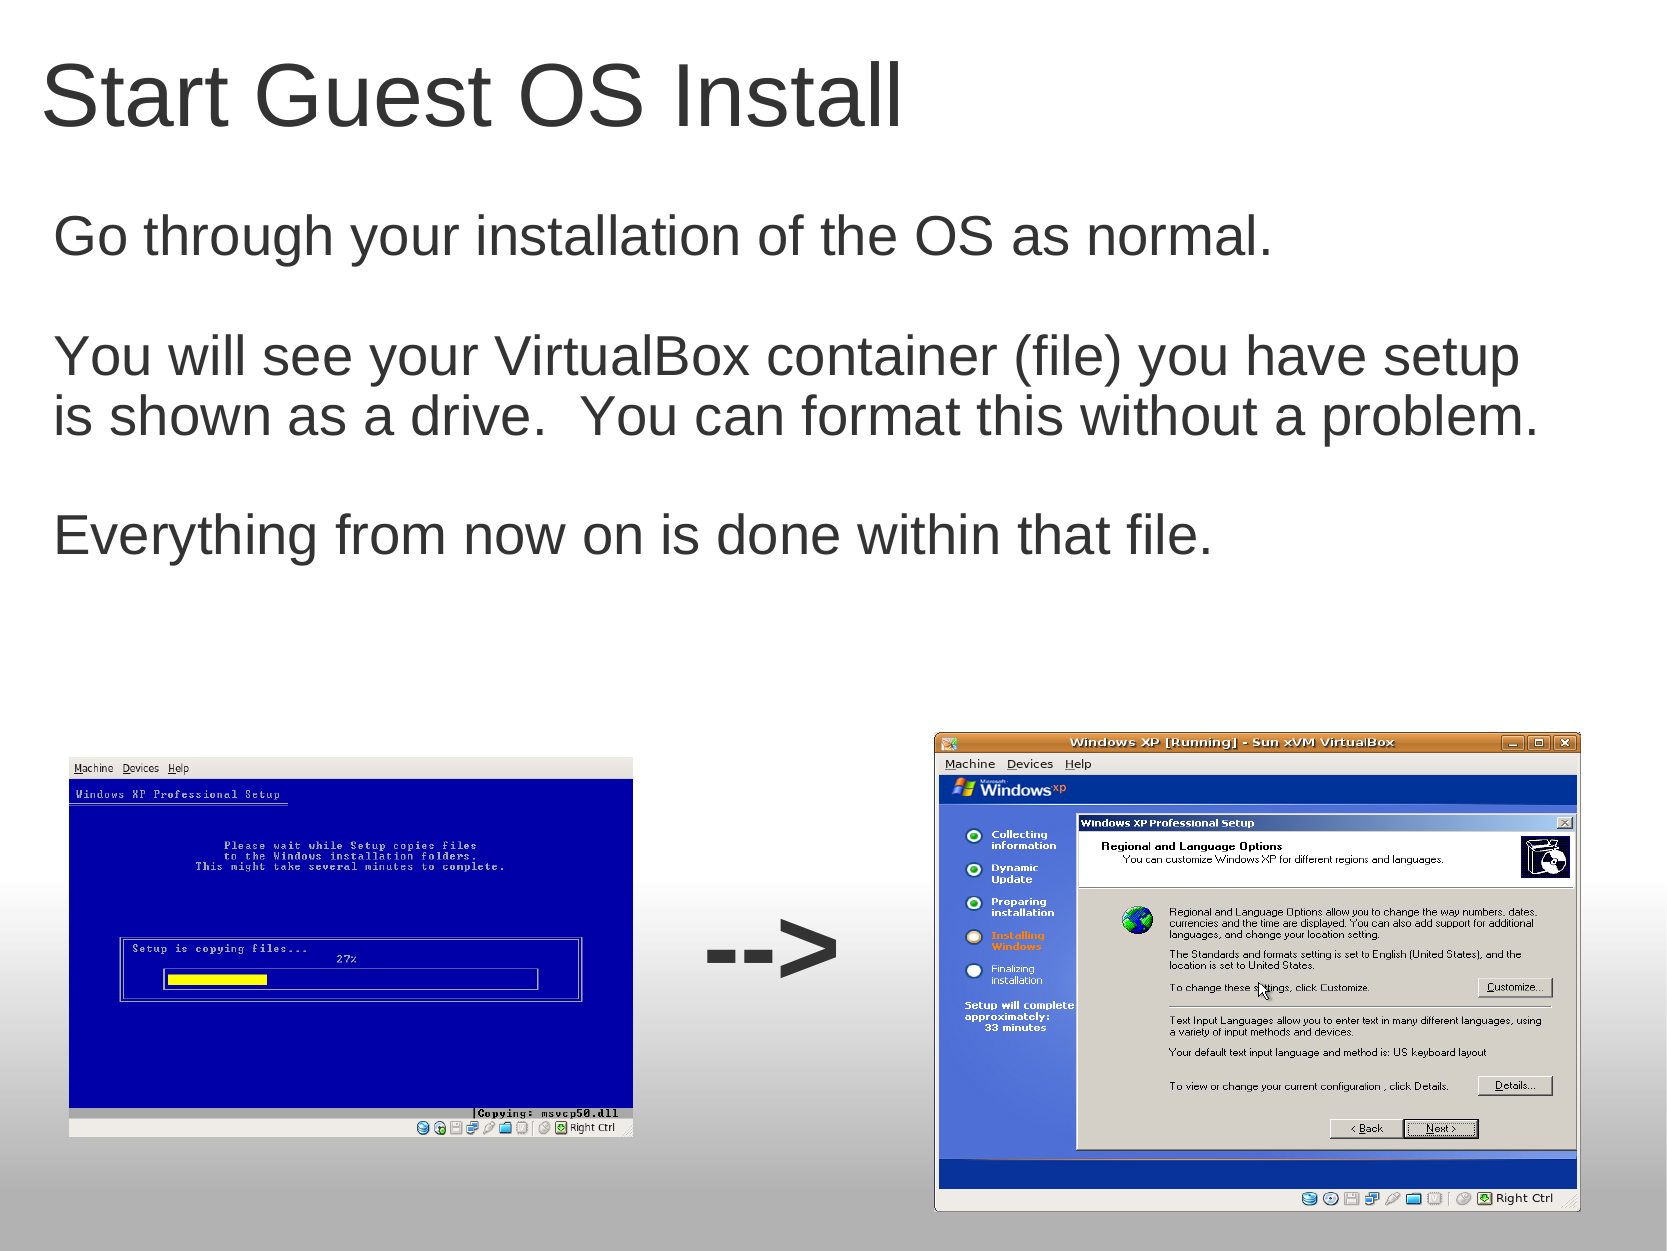

# Start Guest OS Install
Go through your installation of the OS as normal.
You will see your VirtualBox container (file) you have setup is shown as a drive.  You can format this without a problem.
Everything from now on is done within that file.
-->